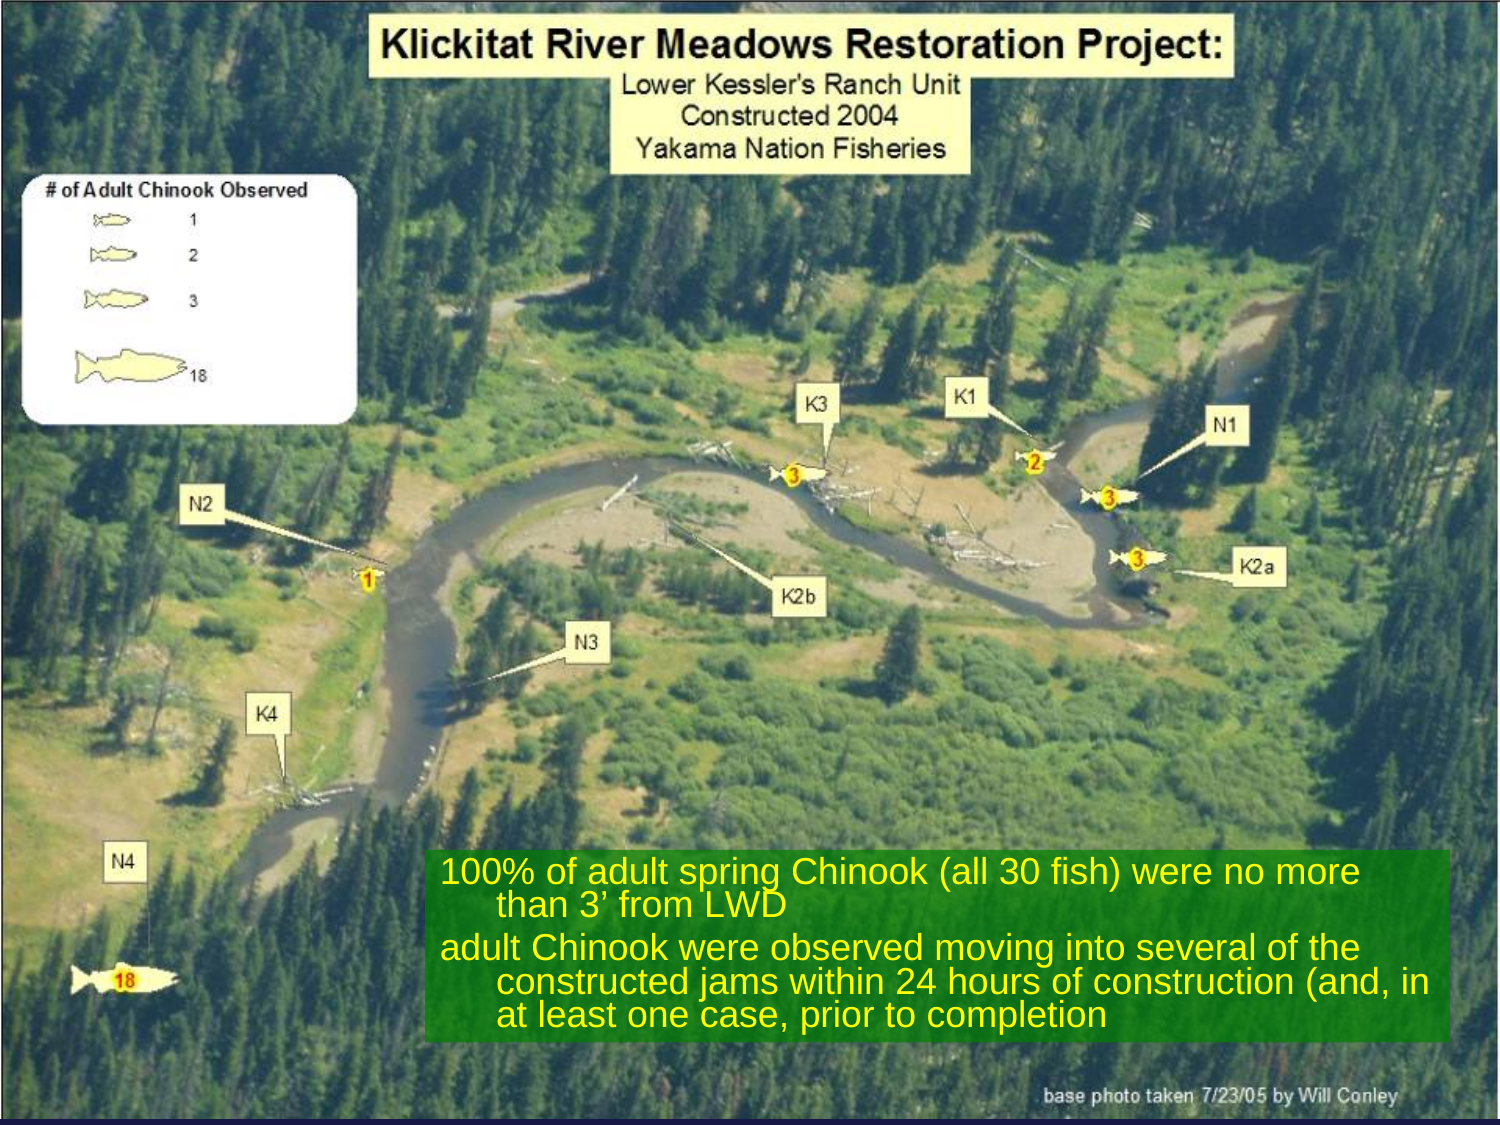

#
100% of adult spring Chinook (all 30 fish) were no more than 3’ from LWD
adult Chinook were observed moving into several of the constructed jams within 24 hours of construction (and, in at least one case, prior to completion